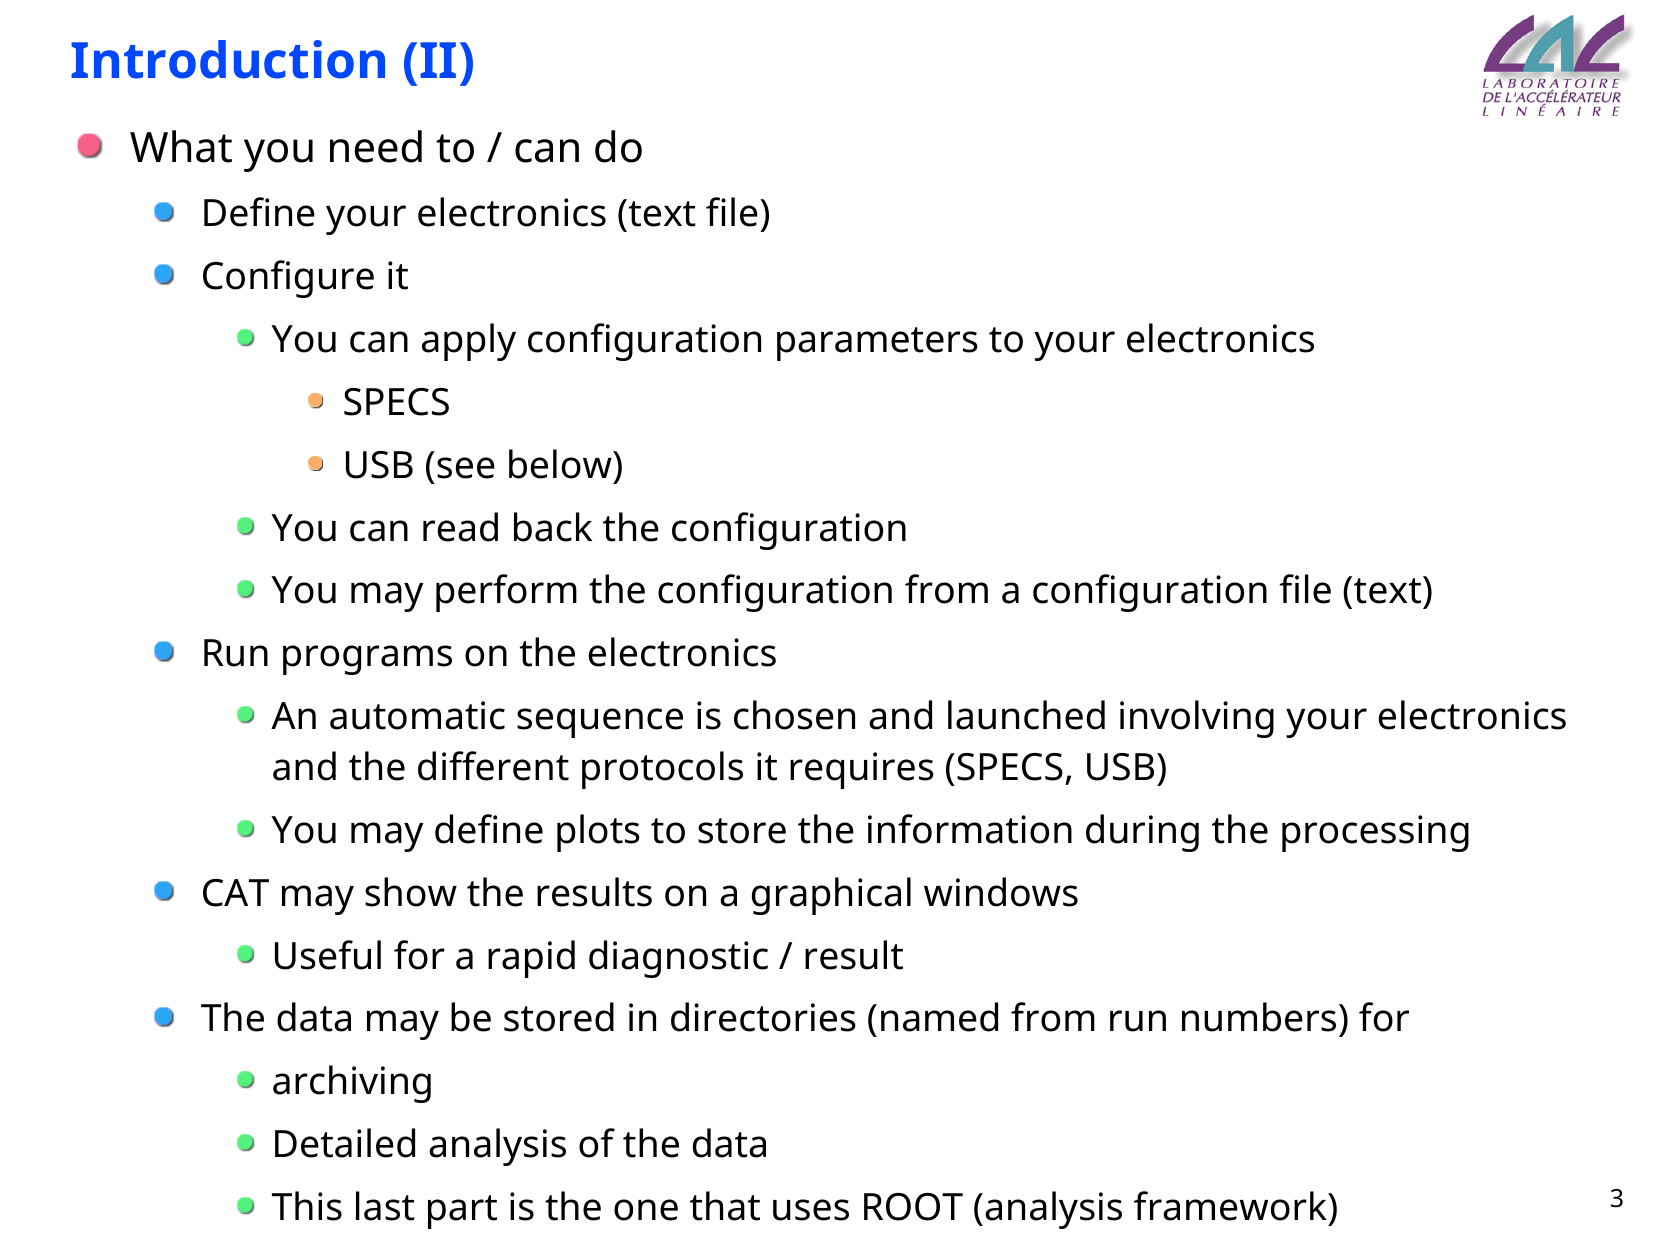

# Introduction (II)
What you need to / can do
Define your electronics (text file)
Configure it
You can apply configuration parameters to your electronics
SPECS
USB (see below)
You can read back the configuration
You may perform the configuration from a configuration file (text)
Run programs on the electronics
An automatic sequence is chosen and launched involving your electronics and the different protocols it requires (SPECS, USB)
You may define plots to store the information during the processing
CAT may show the results on a graphical windows
Useful for a rapid diagnostic / result
The data may be stored in directories (named from run numbers) for
archiving
Detailed analysis of the data
This last part is the one that uses ROOT (analysis framework)